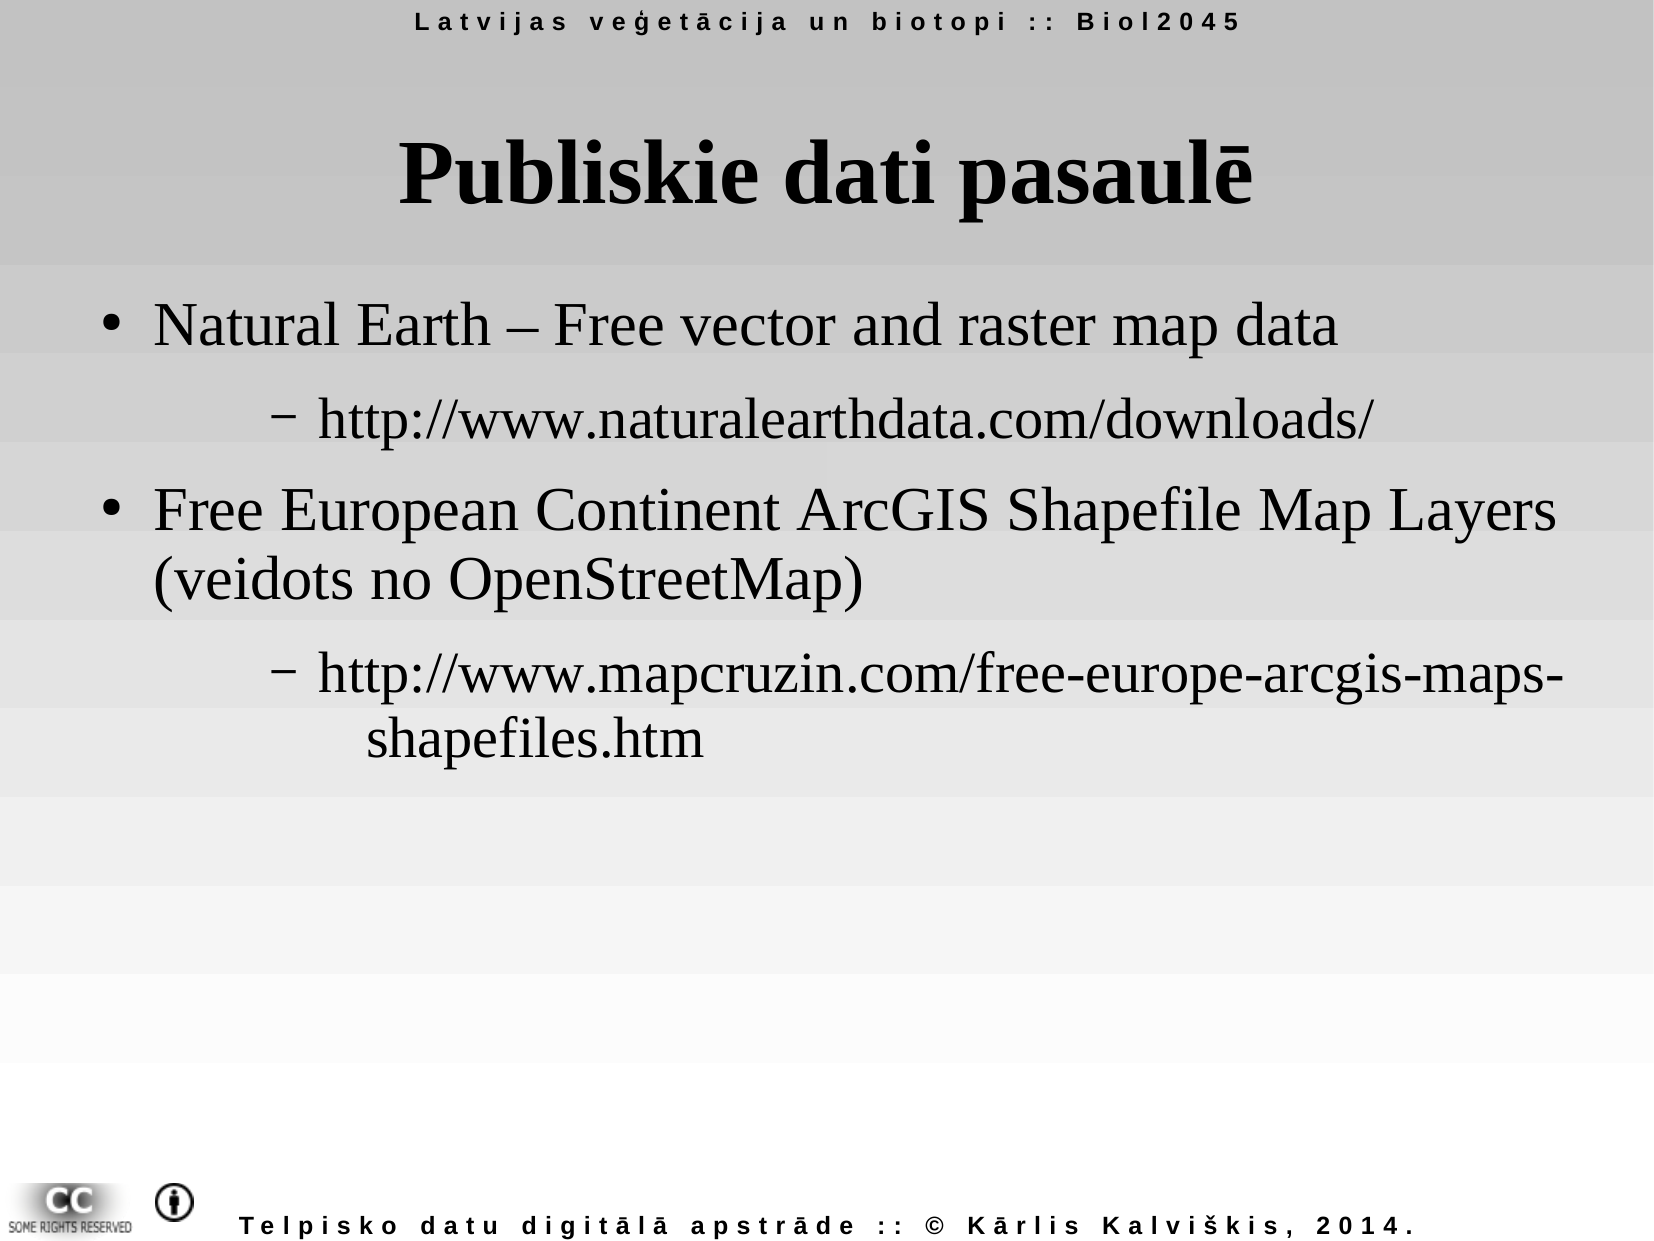

# Publiskie dati pasaulē
Natural Earth – Free vector and raster map data
http://www.naturalearthdata.com/downloads/
Free European Continent ArcGIS Shapefile Map Layers (veidots no OpenStreetMap)
http://www.mapcruzin.com/free-europe-arcgis-maps-shapefiles.htm